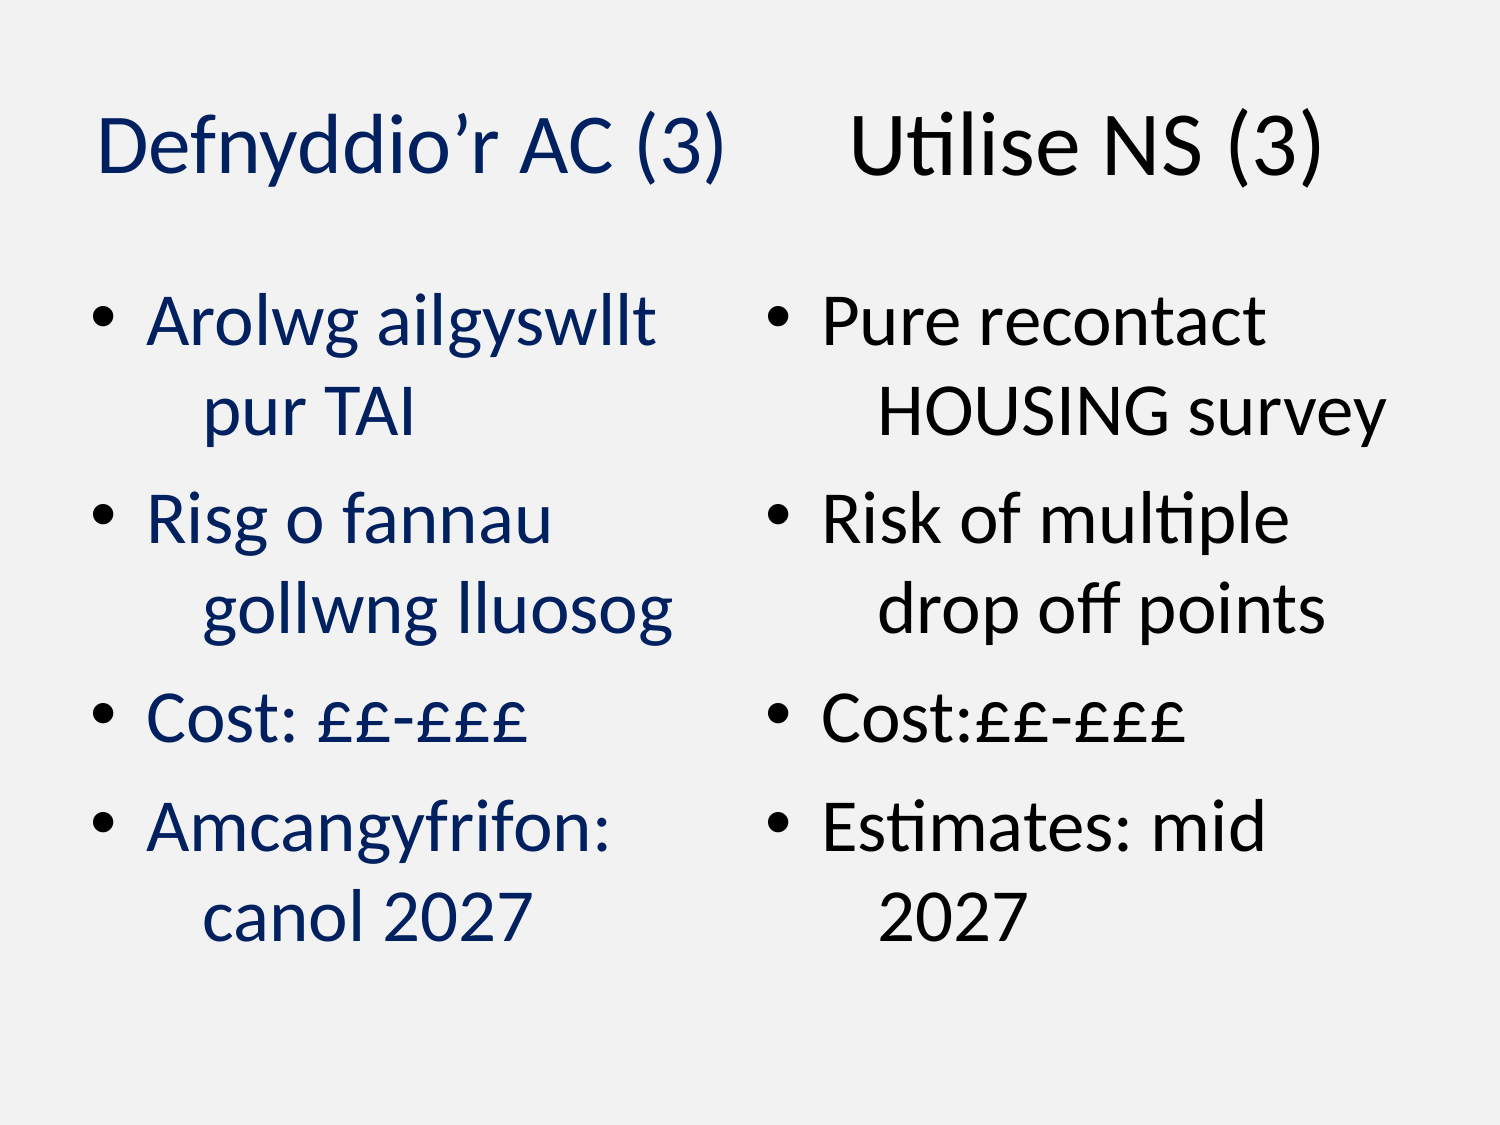

Defnyddio’r AC (3)
Utilise NS (3)
Arolwg ailgyswllt pur TAI
Risg o fannau gollwng lluosog
Cost: ££-£££
Amcangyfrifon: canol 2027
# Pure recontact HOUSING survey
Risk of multiple drop off points
Cost:££-£££
Estimates: mid 2027